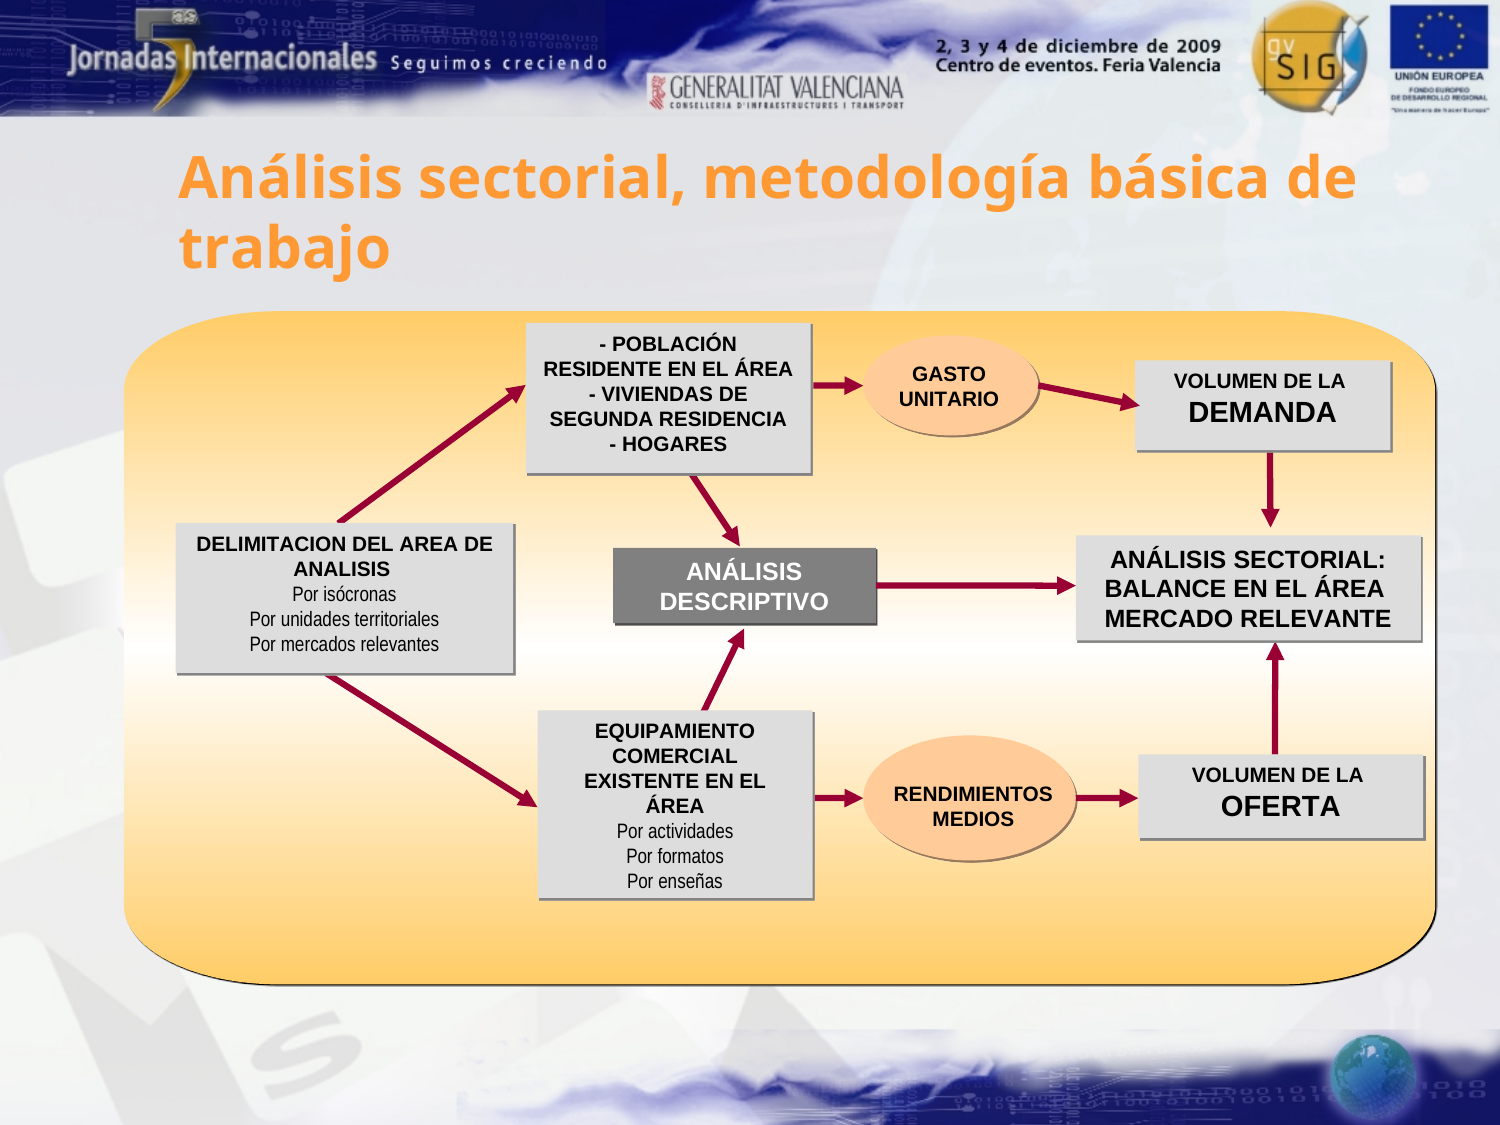

Análisis sectorial, metodología básica de trabajo
- POBLACIÓN RESIDENTE EN EL ÁREA
- VIVIENDAS DE SEGUNDA RESIDENCIA
- HOGARES
GASTO UNITARIO
VOLUMEN DE LA
DEMANDA
DELIMITACION DEL AREA DE ANALISIS
Por isócronas
Por unidades territoriales
Por mercados relevantes
ANÁLISIS SECTORIAL:
BALANCE EN EL ÁREA MERCADO RELEVANTE
ANÁLISIS DESCRIPTIVO
EQUIPAMIENTO COMERCIAL EXISTENTE EN EL ÁREA
Por actividades
Por formatos
Por enseñas
VOLUMEN DE LA
OFERTA
RENDIMIENTOS MEDIOS